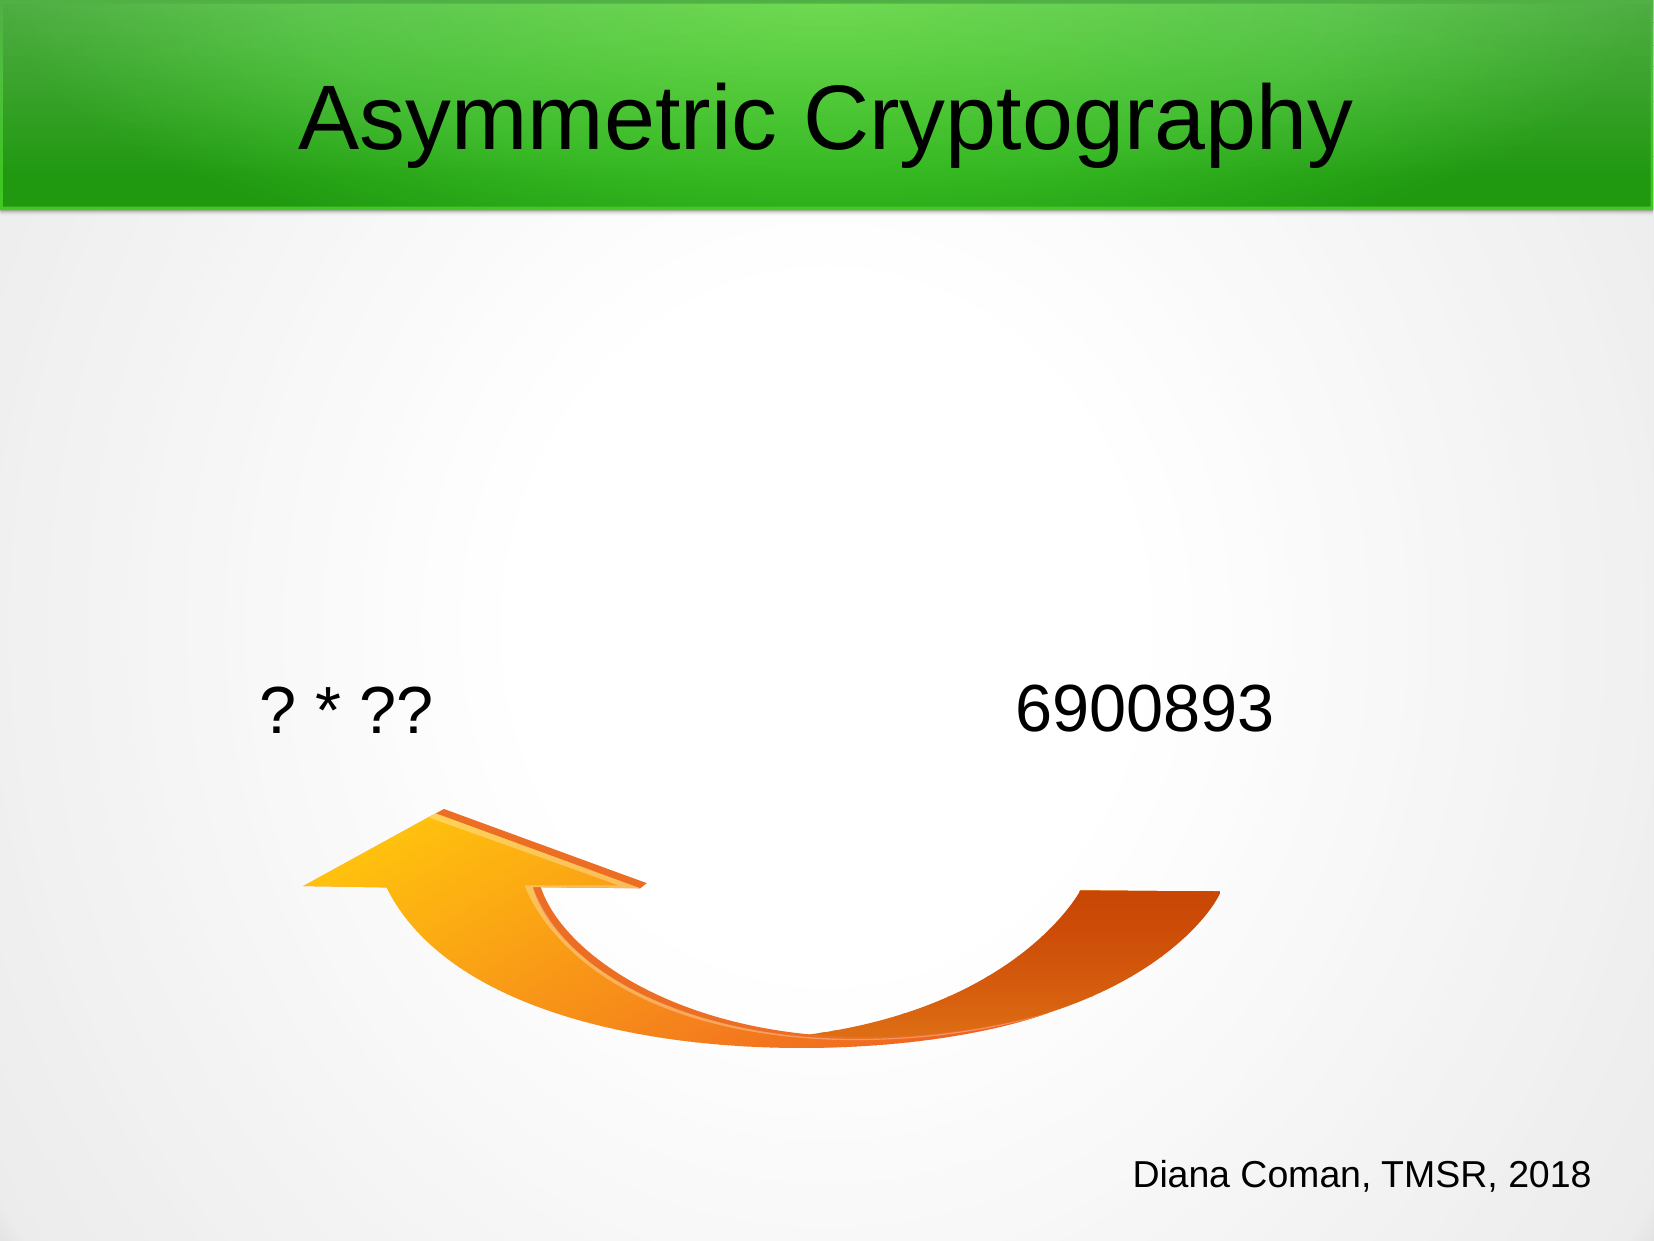

# Asymmetric Cryptography
6900893
? * ??
Diana Coman, TMSR, 2018